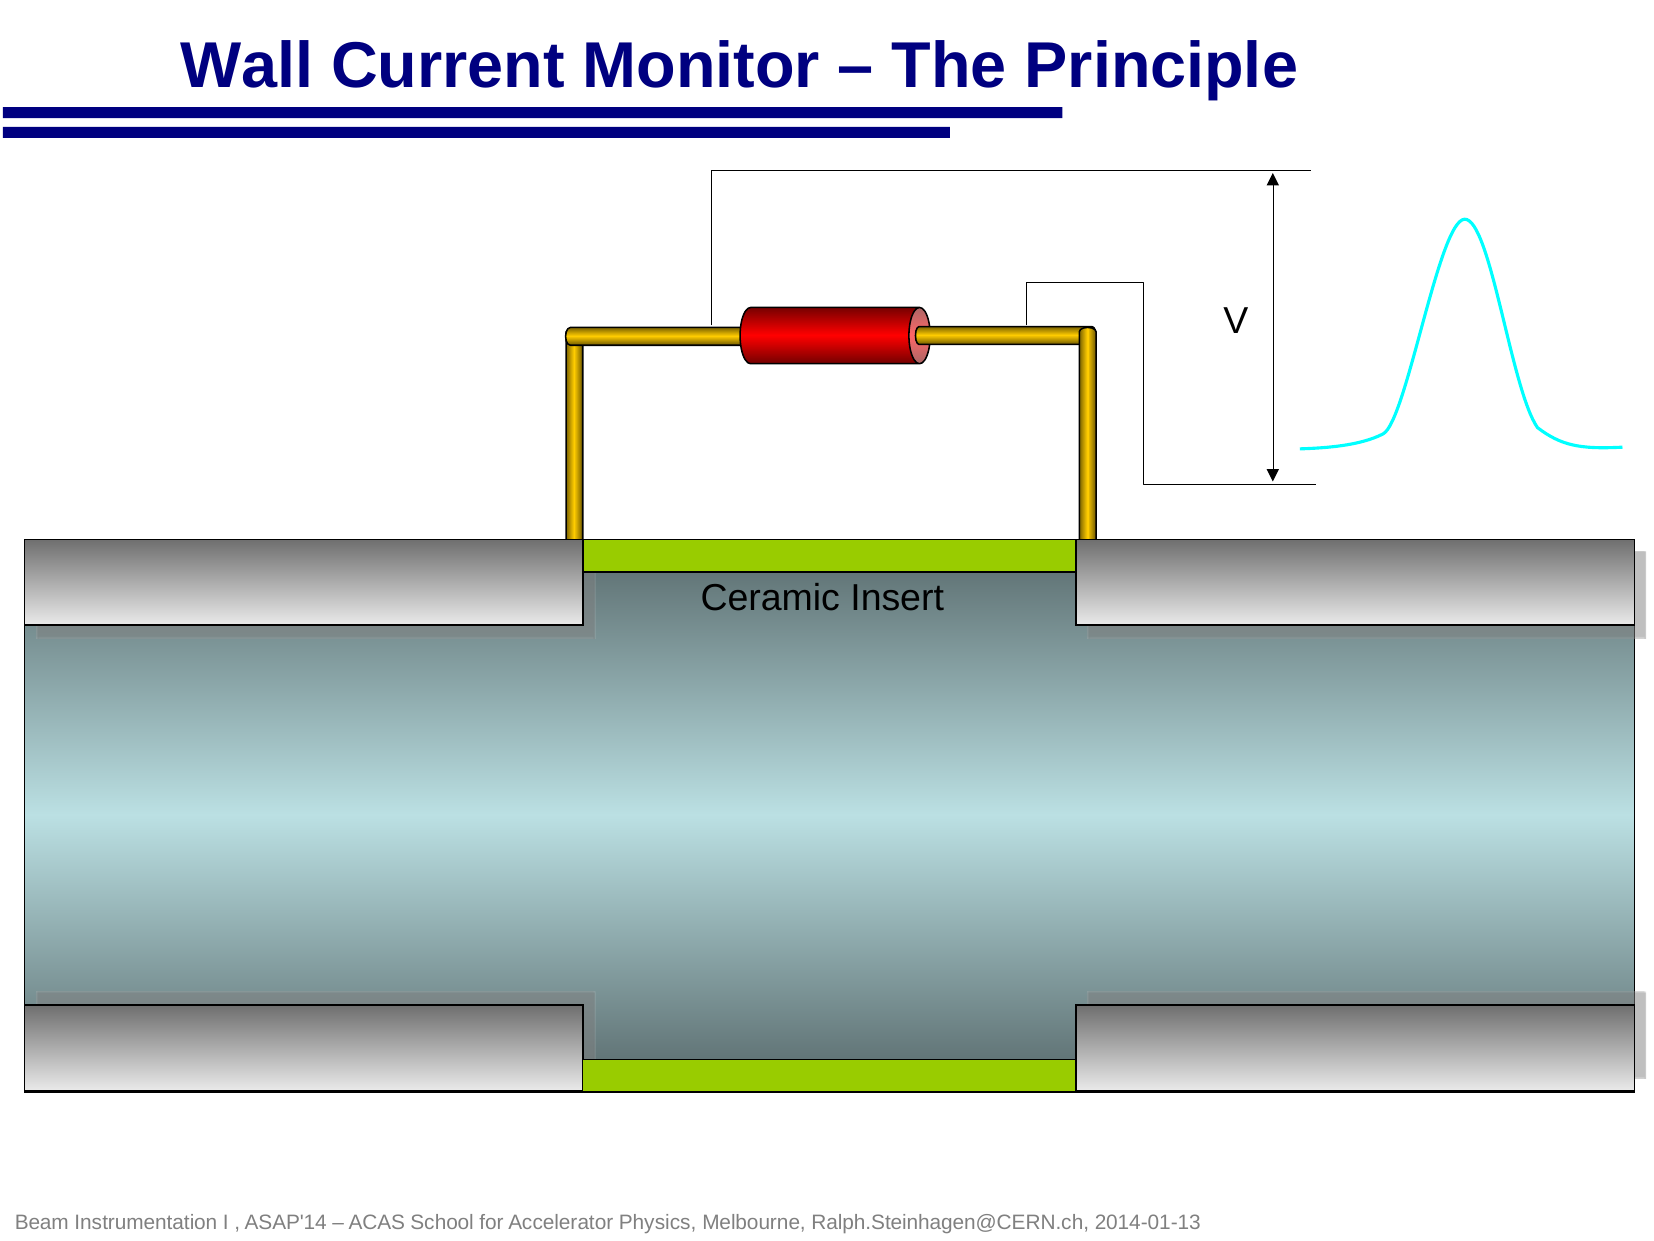

# Wall Current Monitor – The Principle
V
Ceramic Insert
+
+
+
+
+
+
+
+
+
+
+
+
+
+
+
+
+
+
+
+
+
+
+
+
+
+
+
+
+
+
+
+
+
+
+
+
+
+
+
+
+
+
+
+
+
+
+
+
+
+
+
+
+
+
+
+
+
+
+
+
+
+
+
+
+
+
+
+
+
+
+
+
+
+
+
+
+